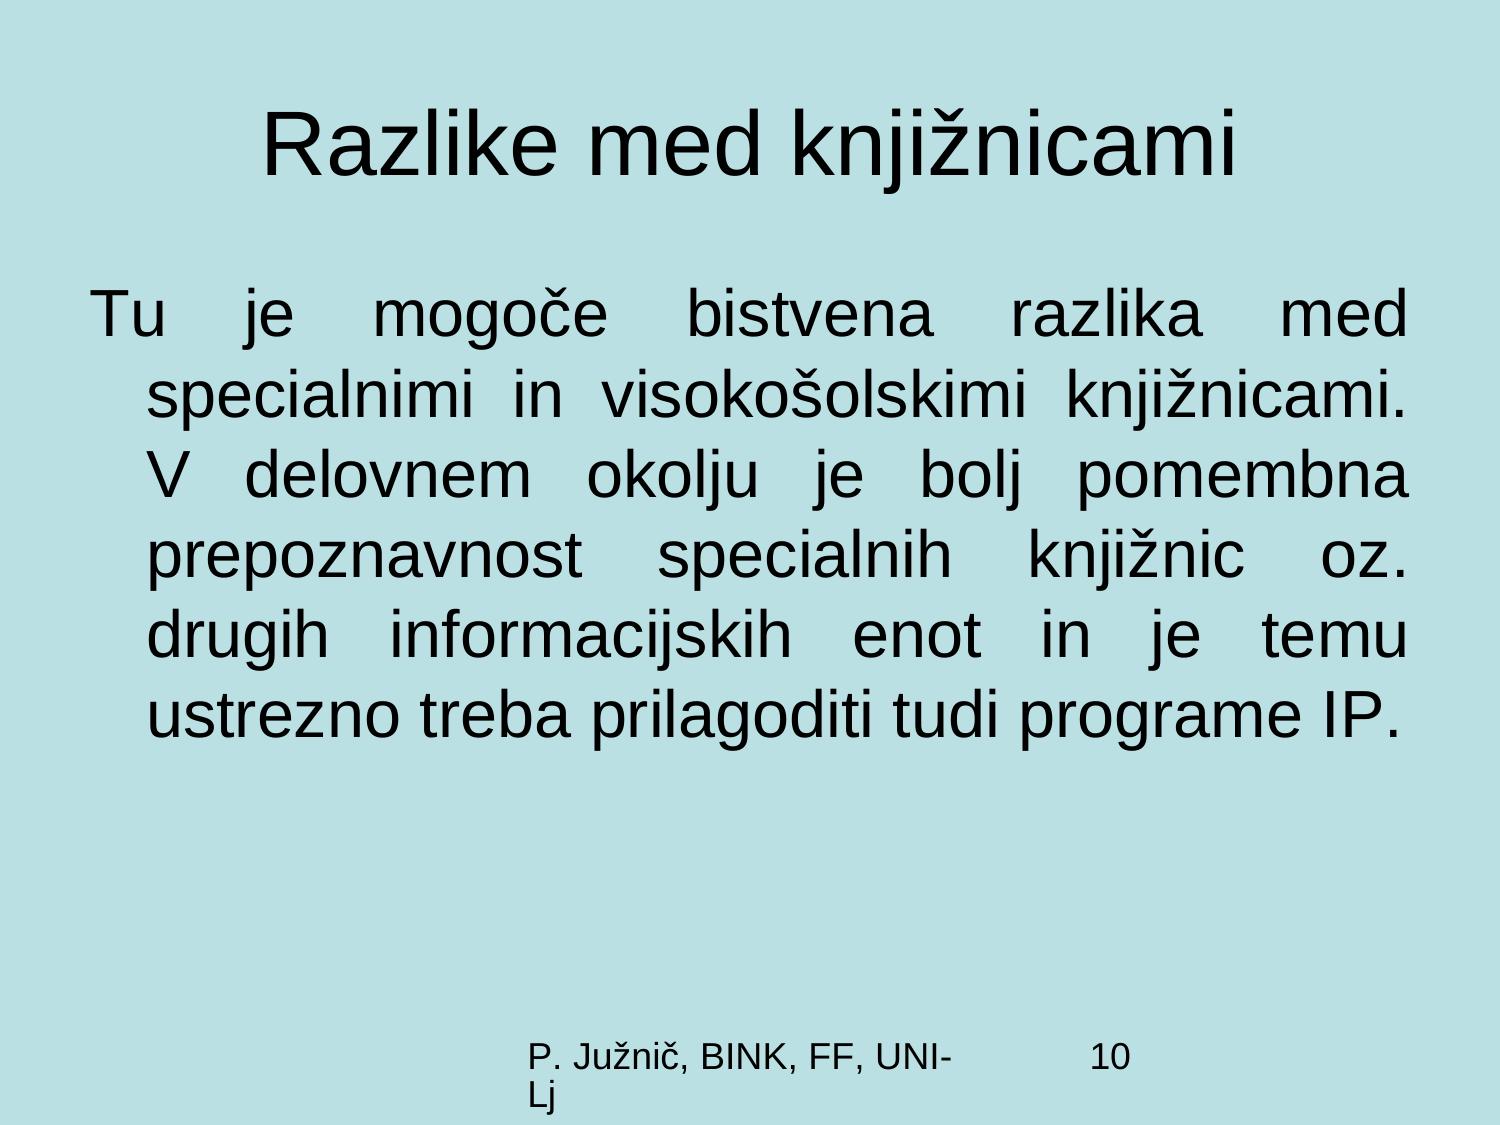

# Razlike med knjižnicami
Tu je mogoče bistvena razlika med specialnimi in visokošolskimi knjižnicami. V delovnem okolju je bolj pomembna prepoznavnost specialnih knjižnic oz. drugih informacijskih enot in je temu ustrezno treba prilagoditi tudi programe IP.
P. Južnič, BINK, FF, UNI-Lj
10